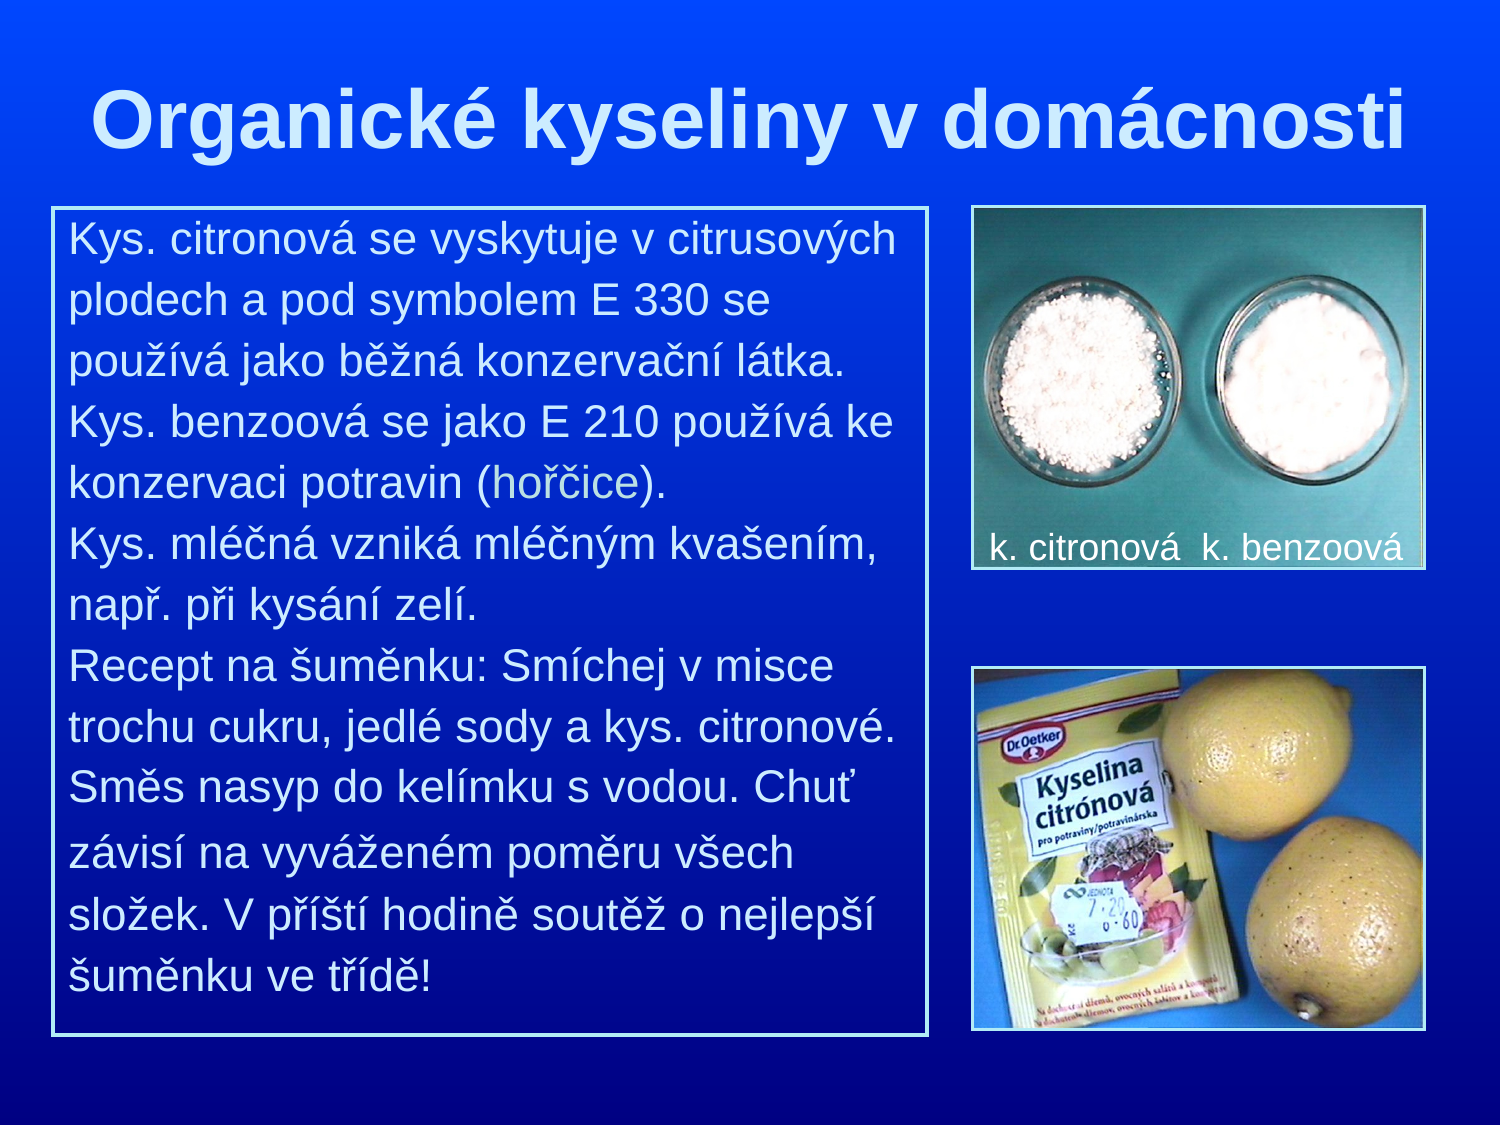

# Organické kyseliny v domácnosti
Kys. citronová se vyskytuje v citrusových
plodech a pod symbolem E 330 se
používá jako běžná konzervační látka.
Kys. benzoová se jako E 210 používá ke
konzervaci potravin (hořčice).
Kys. mléčná vzniká mléčným kvašením,
např. při kysání zelí.
Recept na šuměnku: Smíchej v misce
trochu cukru, jedlé sody a kys. citronové.
Směs nasyp do kelímku s vodou. Chuť
závisí na vyváženém poměru všech
složek. V příští hodině soutěž o nejlepší
šuměnku ve třídě!
k. citronová k. benzoová